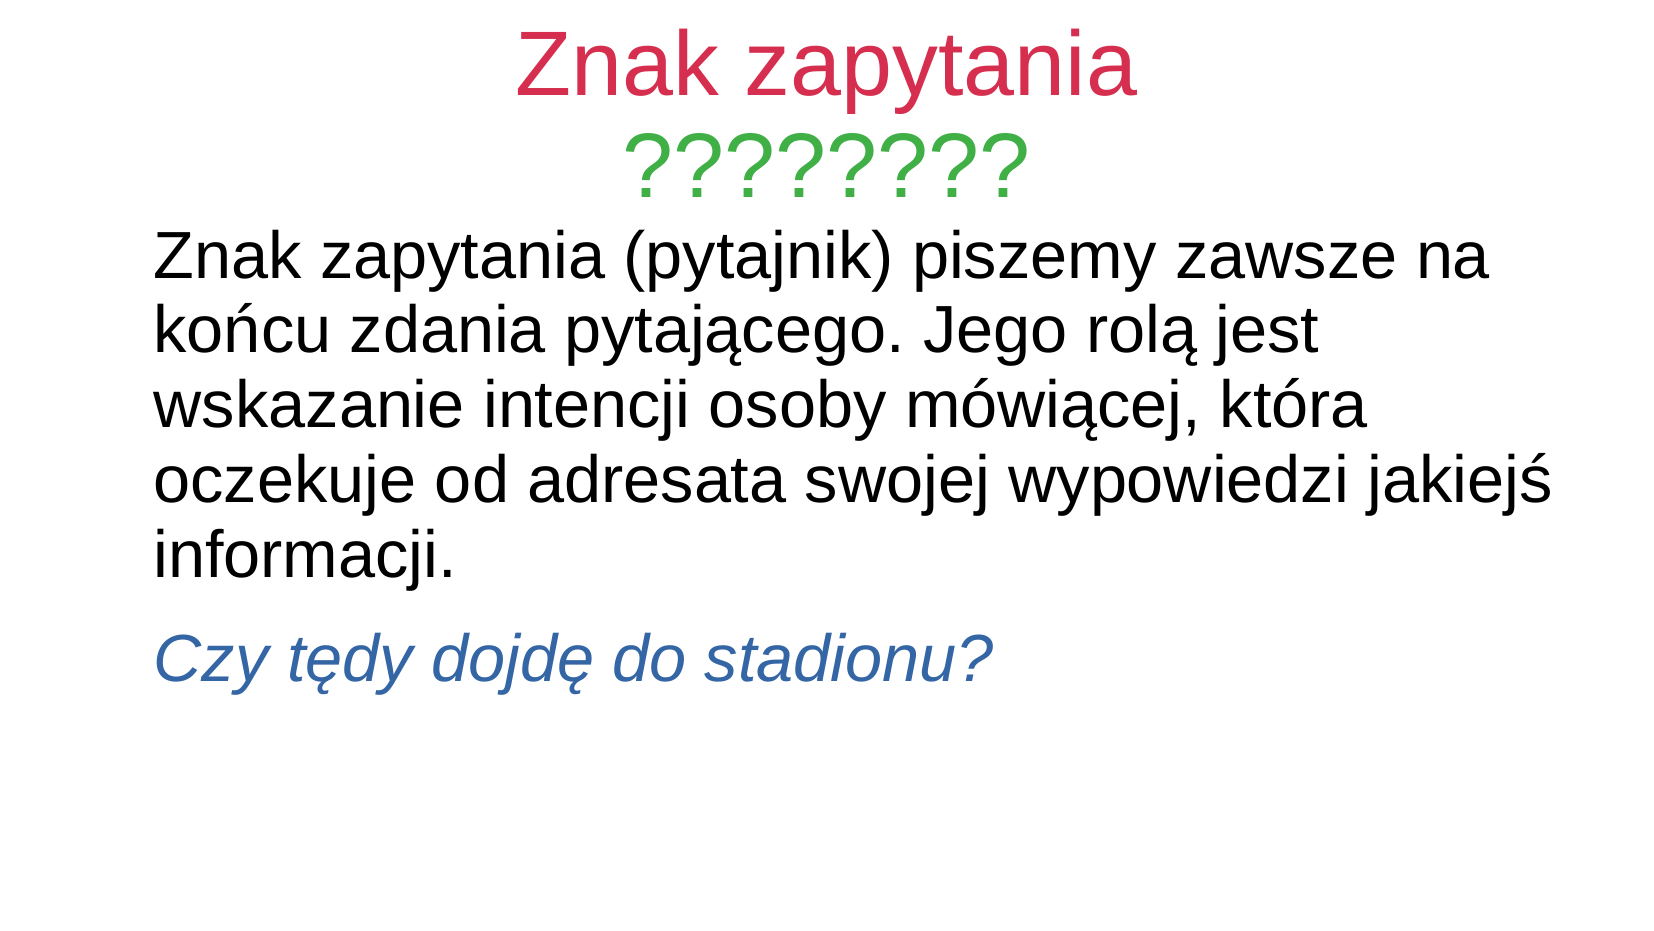

# Znak zapytania ????????
Znak zapytania (pytajnik) piszemy zawsze na końcu zdania pytającego. Jego rolą jest wskazanie intencji osoby mówiącej, która oczekuje od adresata swojej wypowiedzi jakiejś informacji.
Czy tędy dojdę do stadionu?